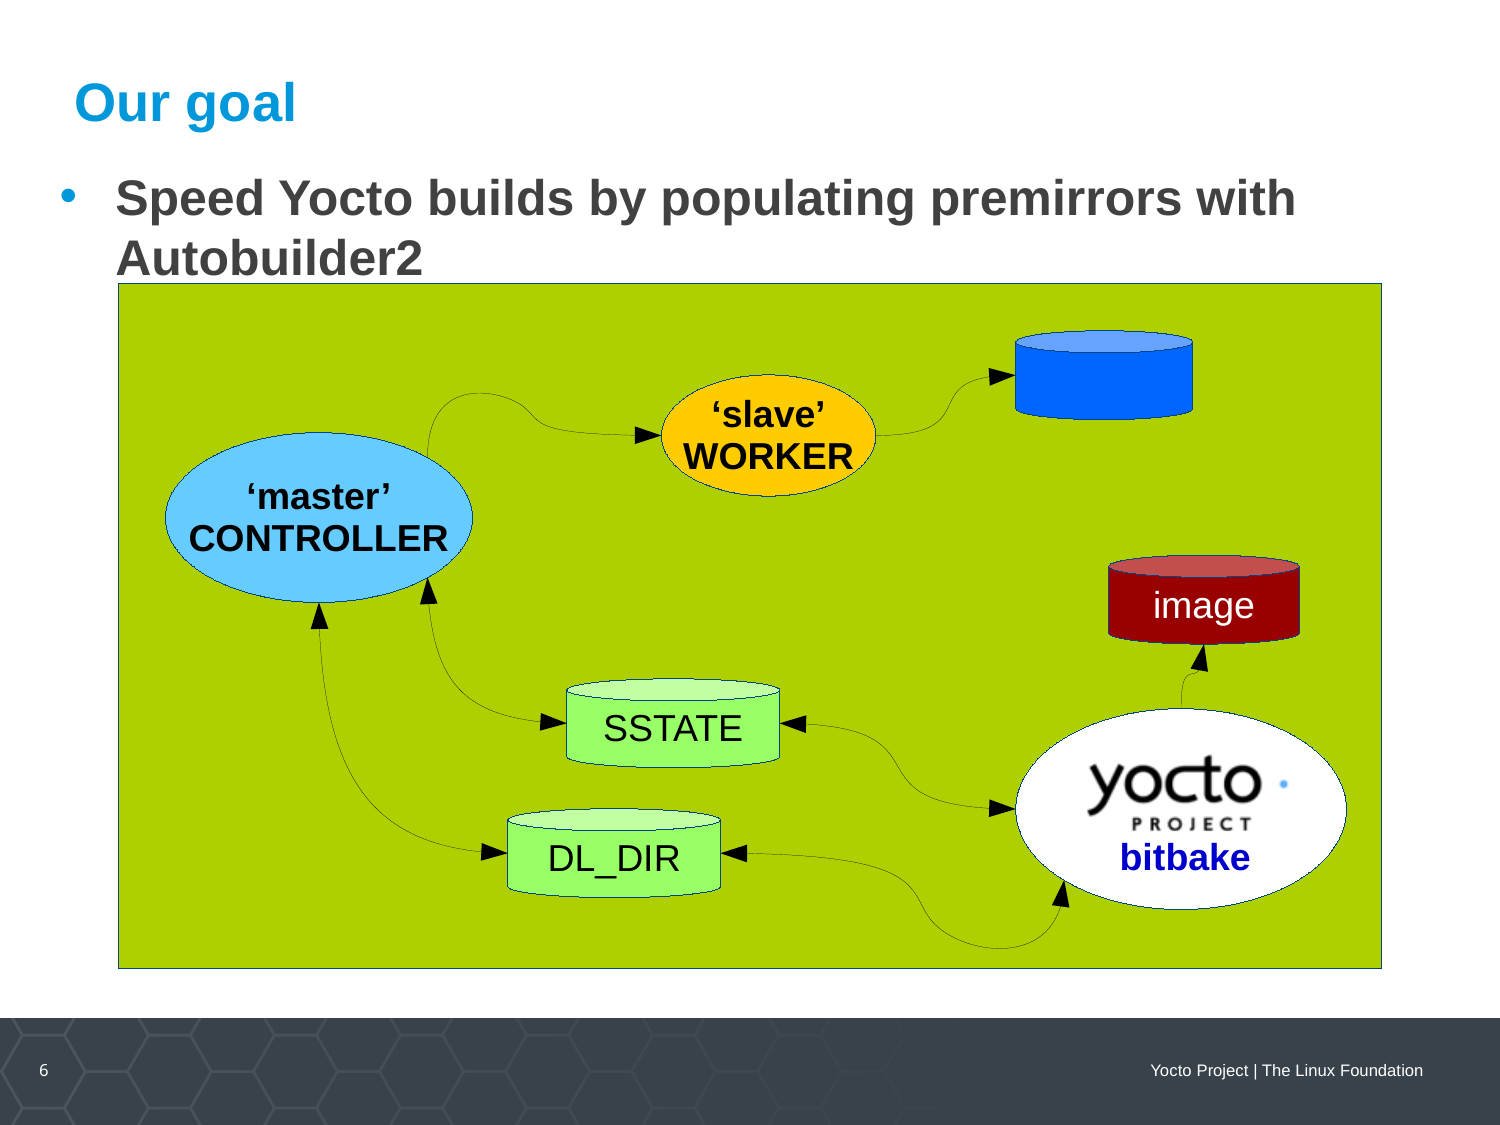

Our goal
Speed Yocto builds by populating premirrors with Autobuilder2
‘slave’
WORKER
‘master’
CONTROLLER
image
SSTATE
DL_DIR
bitbake